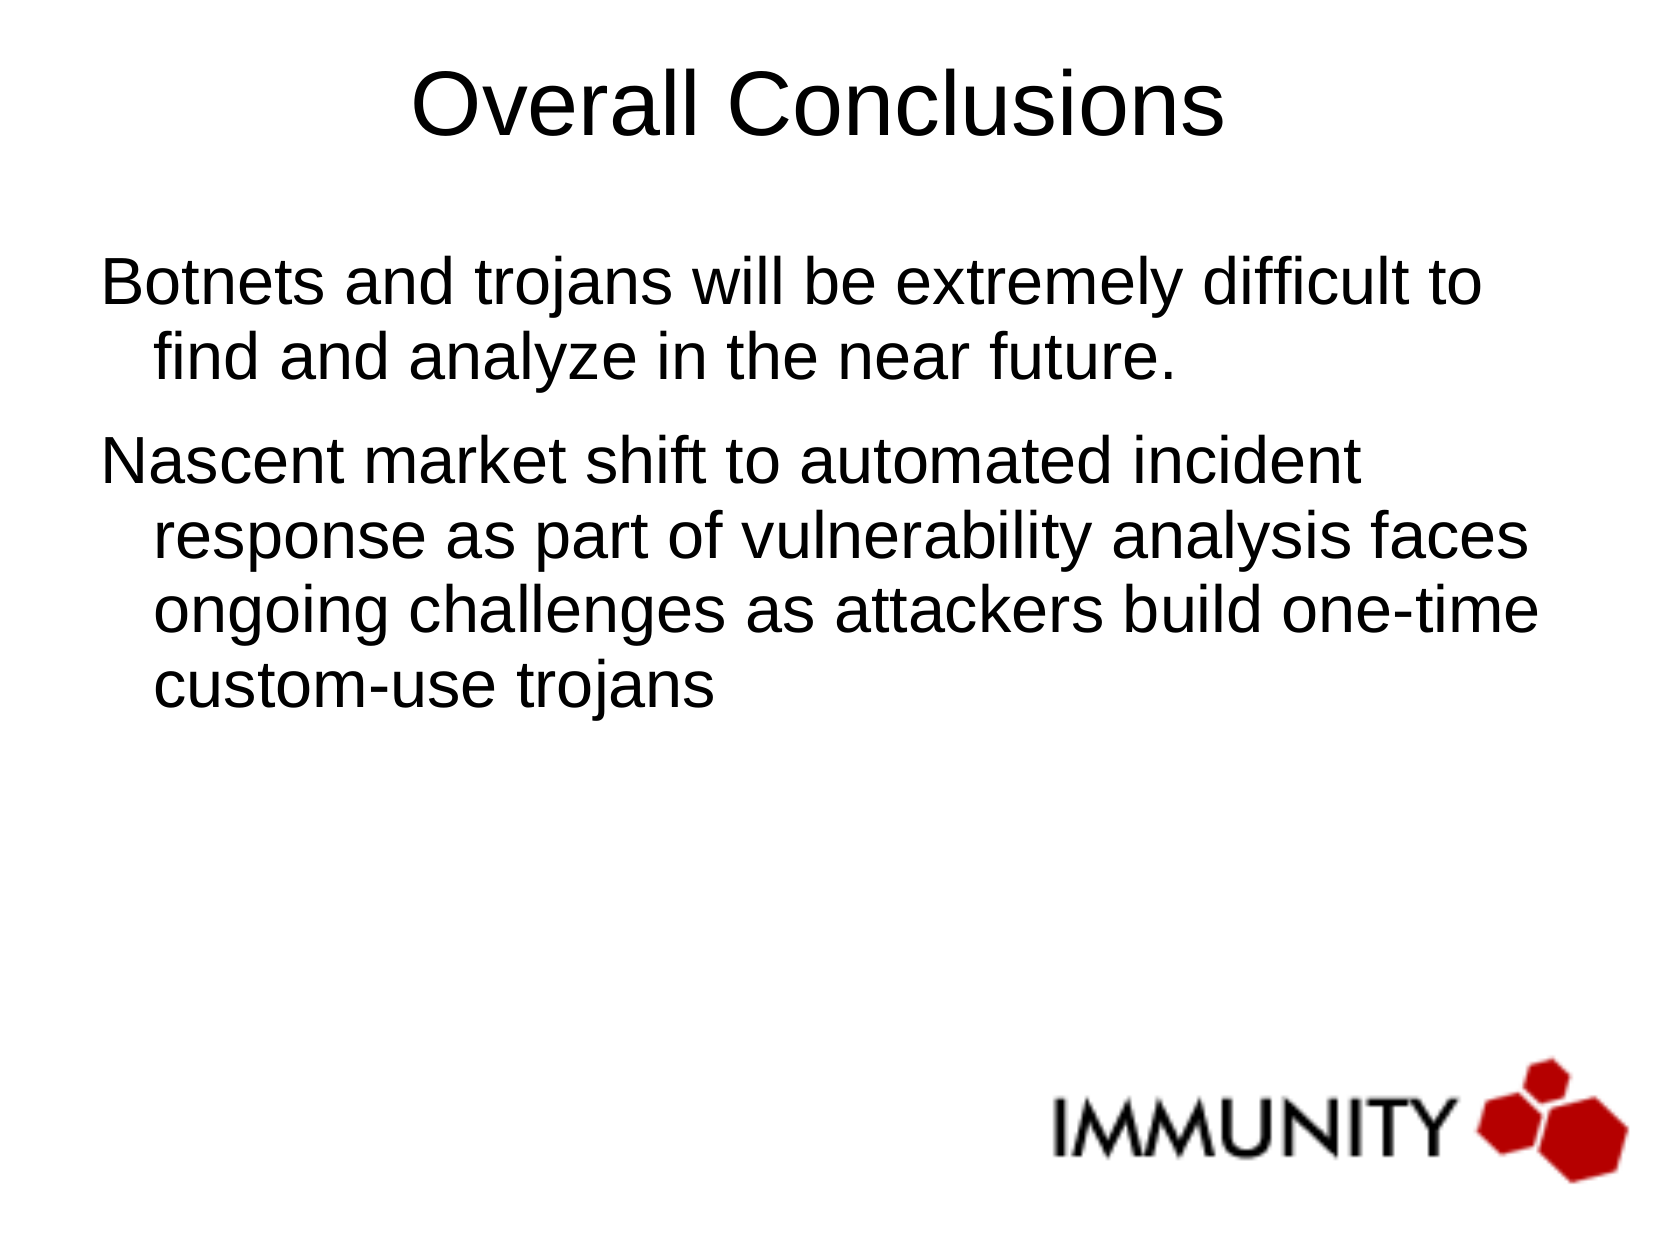

# Overall Conclusions
Botnets and trojans will be extremely difficult to find and analyze in the near future.
Nascent market shift to automated incident response as part of vulnerability analysis faces ongoing challenges as attackers build one-time custom-use trojans